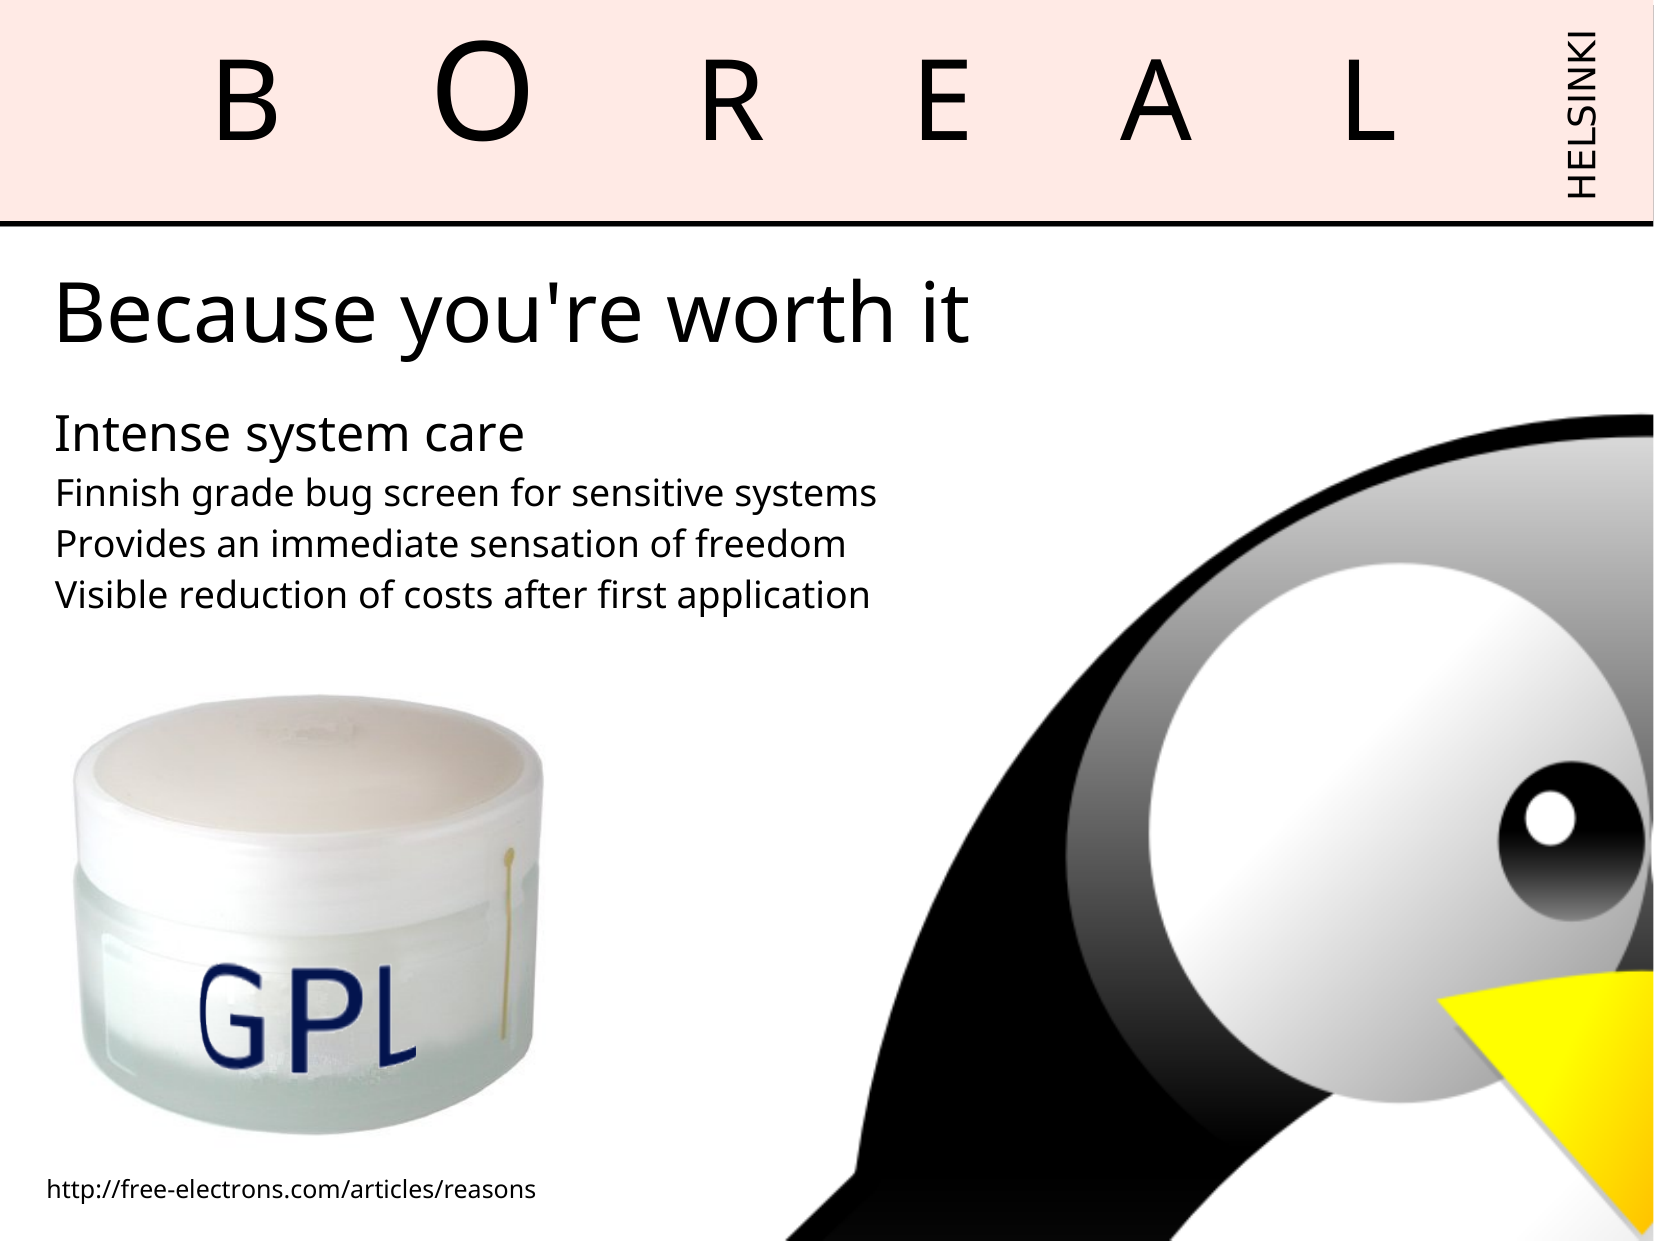

# B O R E A L
HELSINKI
Because you're worth it
Intense system care
Finnish grade bug screen for sensitive systems
Provides an immediate sensation of freedom
Visible reduction of costs after first application
http://free-electrons.com/articles/reasons